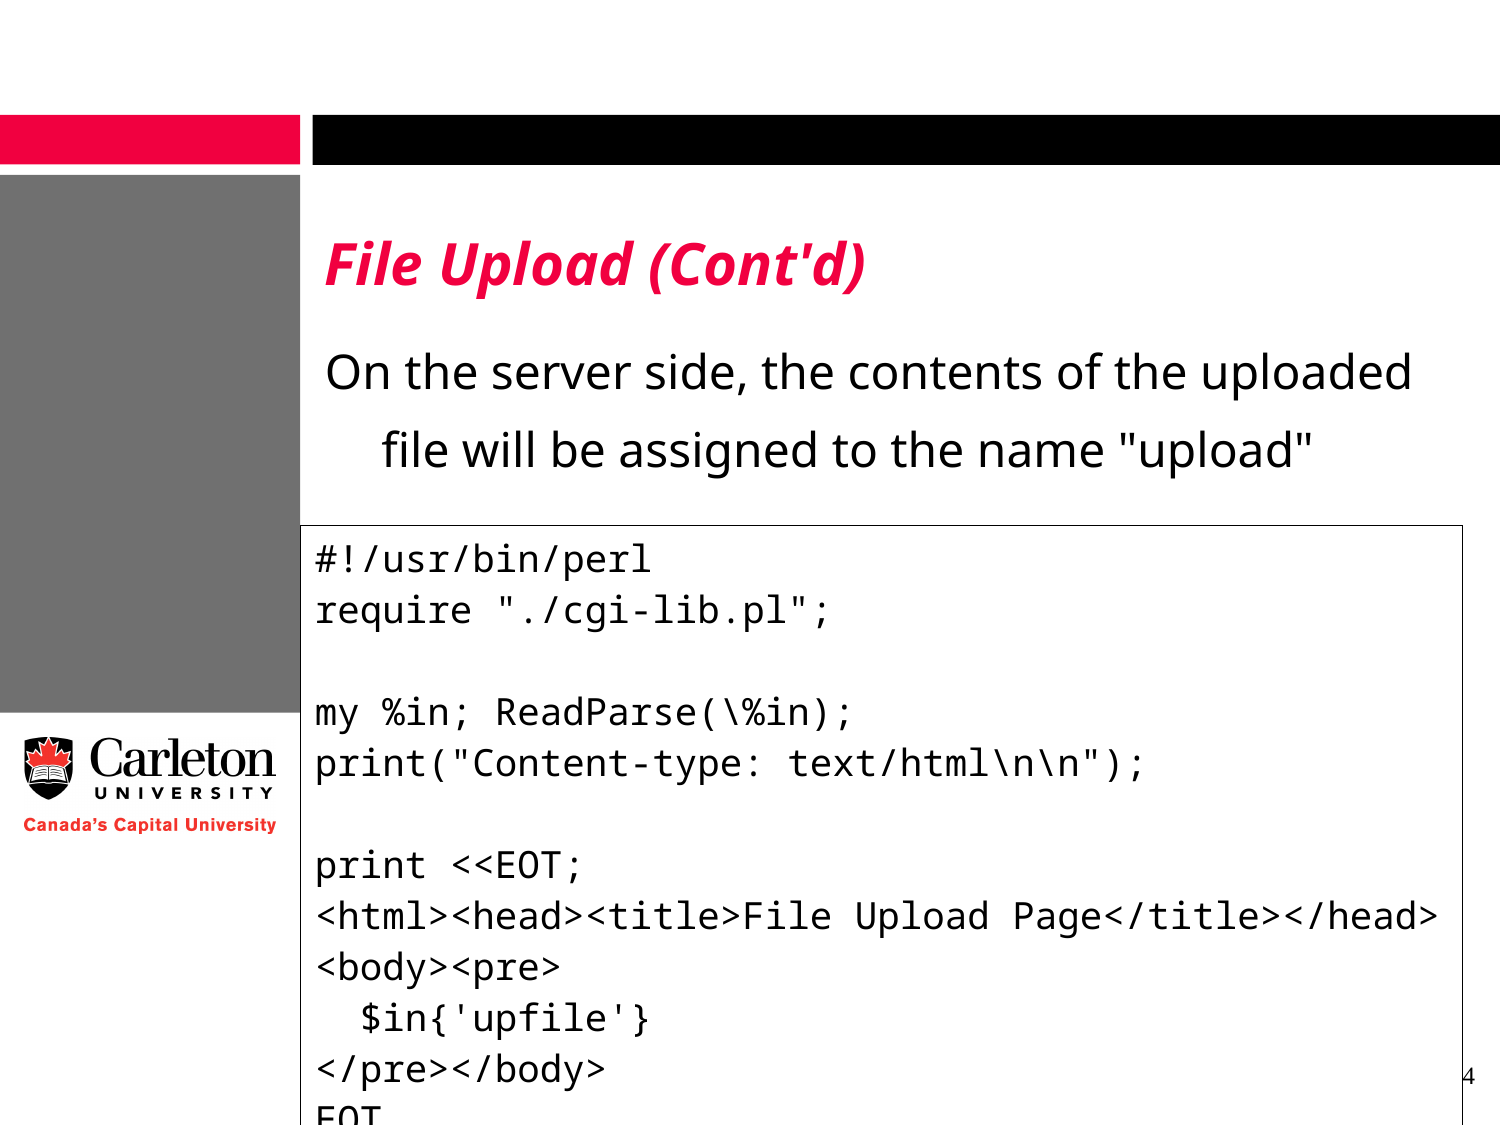

# File Upload (Cont'd)
On the server side, the contents of the uploaded file will be assigned to the name "upload"
#!/usr/bin/perl
require "./cgi-lib.pl";
my %in; ReadParse(\%in);
print("Content-type: text/html\n\n");
print <<EOT;
<html><head><title>File Upload Page</title></head>
<body><pre>
 $in{'upfile'}
</pre></body>
EOT
4